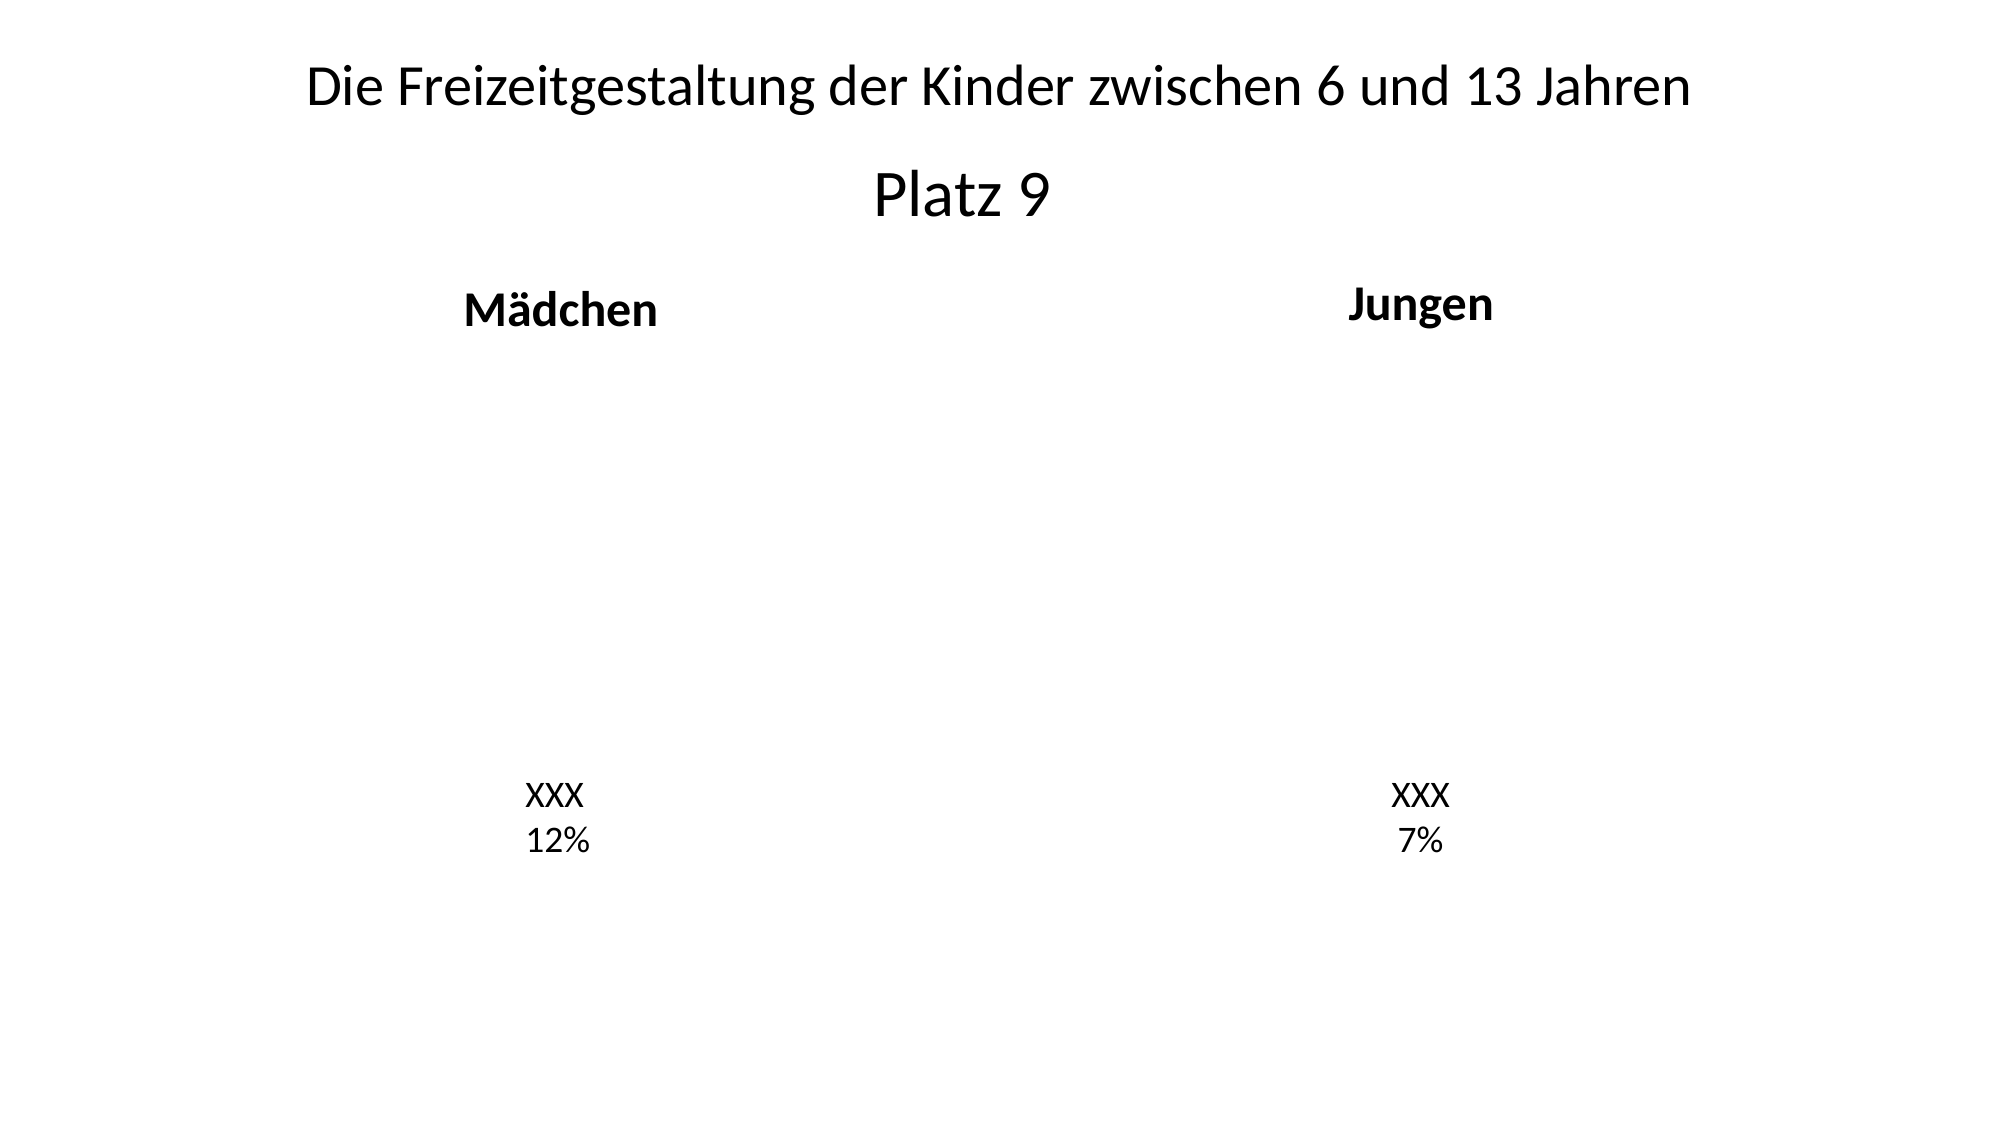

Die Freizeitgestaltung der Kinder zwischen 6 und 13 Jahren
Platz 9
Jungen
Mädchen
XXX
12%
XXX
7%